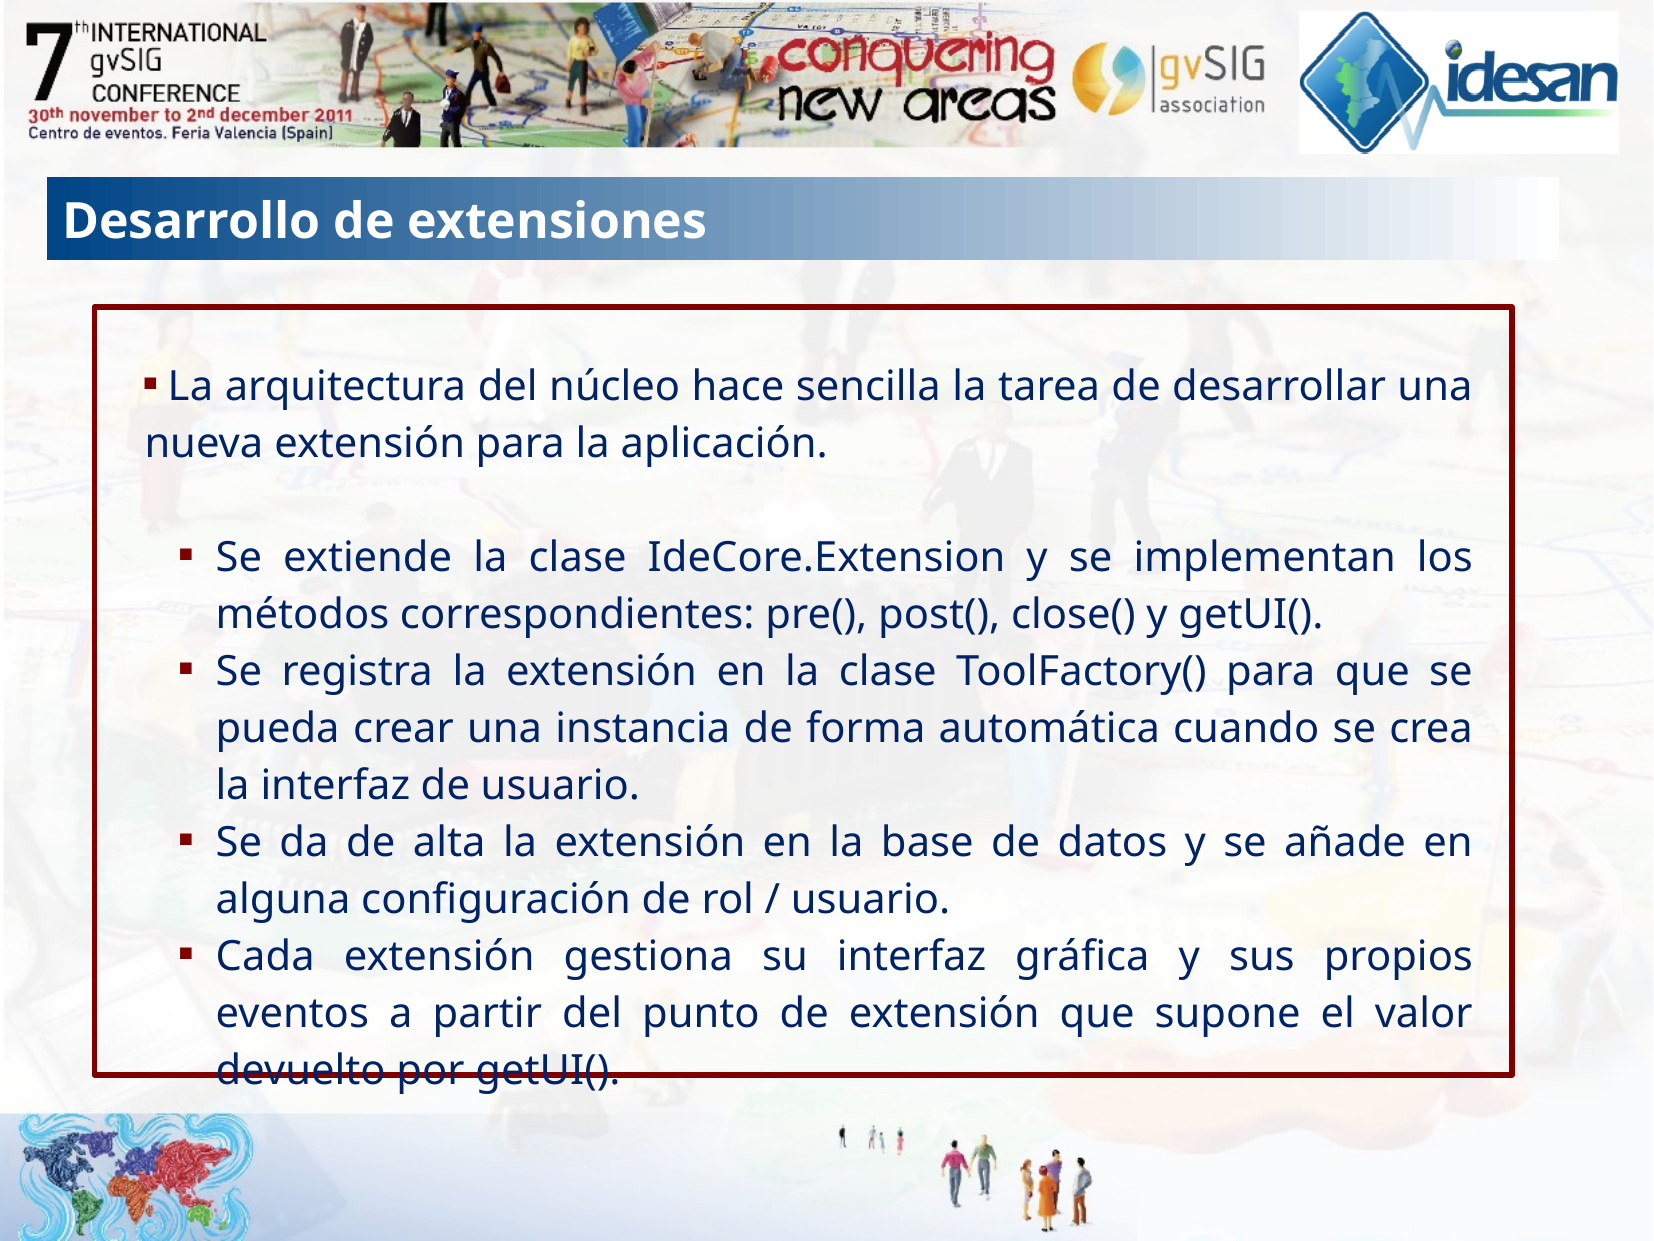

Desarrollo de extensiones
 La arquitectura del núcleo hace sencilla la tarea de desarrollar una nueva extensión para la aplicación.
Se extiende la clase IdeCore.Extension y se implementan los métodos correspondientes: pre(), post(), close() y getUI().
Se registra la extensión en la clase ToolFactory() para que se pueda crear una instancia de forma automática cuando se crea la interfaz de usuario.
Se da de alta la extensión en la base de datos y se añade en alguna configuración de rol / usuario.
Cada extensión gestiona su interfaz gráfica y sus propios eventos a partir del punto de extensión que supone el valor devuelto por getUI().